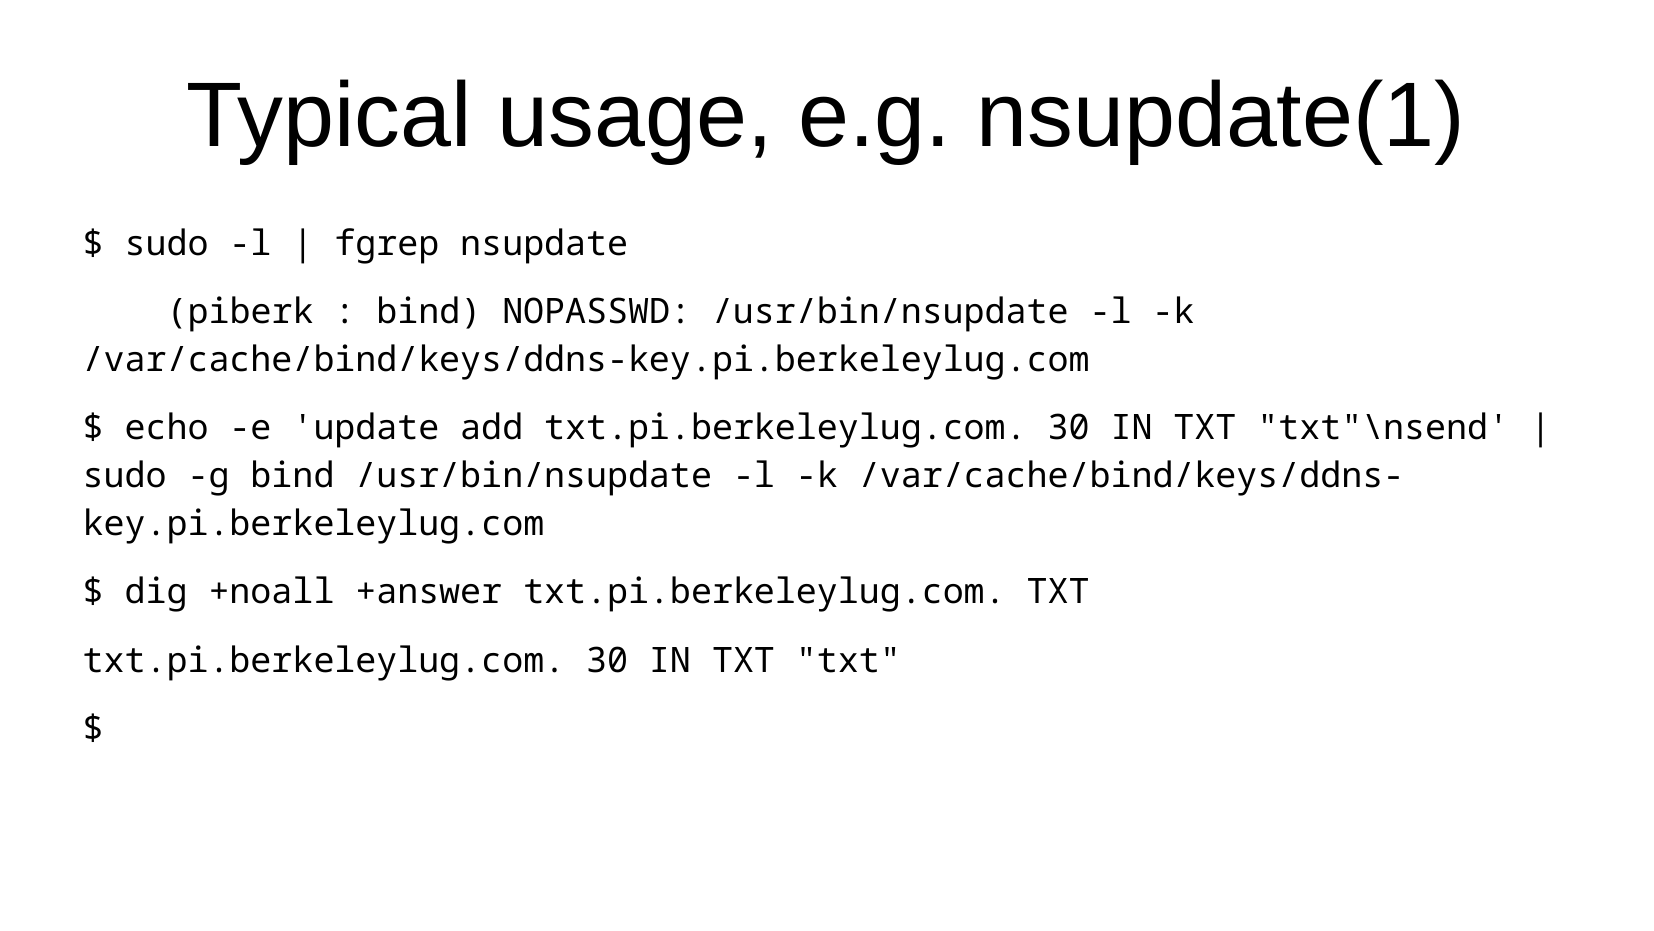

# Typical usage, e.g. nsupdate(1)
$ sudo -l | fgrep nsupdate
 (piberk : bind) NOPASSWD: /usr/bin/nsupdate -l -k /var/cache/bind/keys/ddns-key.pi.berkeleylug.com
$ echo -e 'update add txt.pi.berkeleylug.com. 30 IN TXT "txt"\nsend' | sudo -g bind /usr/bin/nsupdate -l -k /var/cache/bind/keys/ddns-key.pi.berkeleylug.com
$ dig +noall +answer txt.pi.berkeleylug.com. TXT
txt.pi.berkeleylug.com. 30 IN TXT "txt"
$